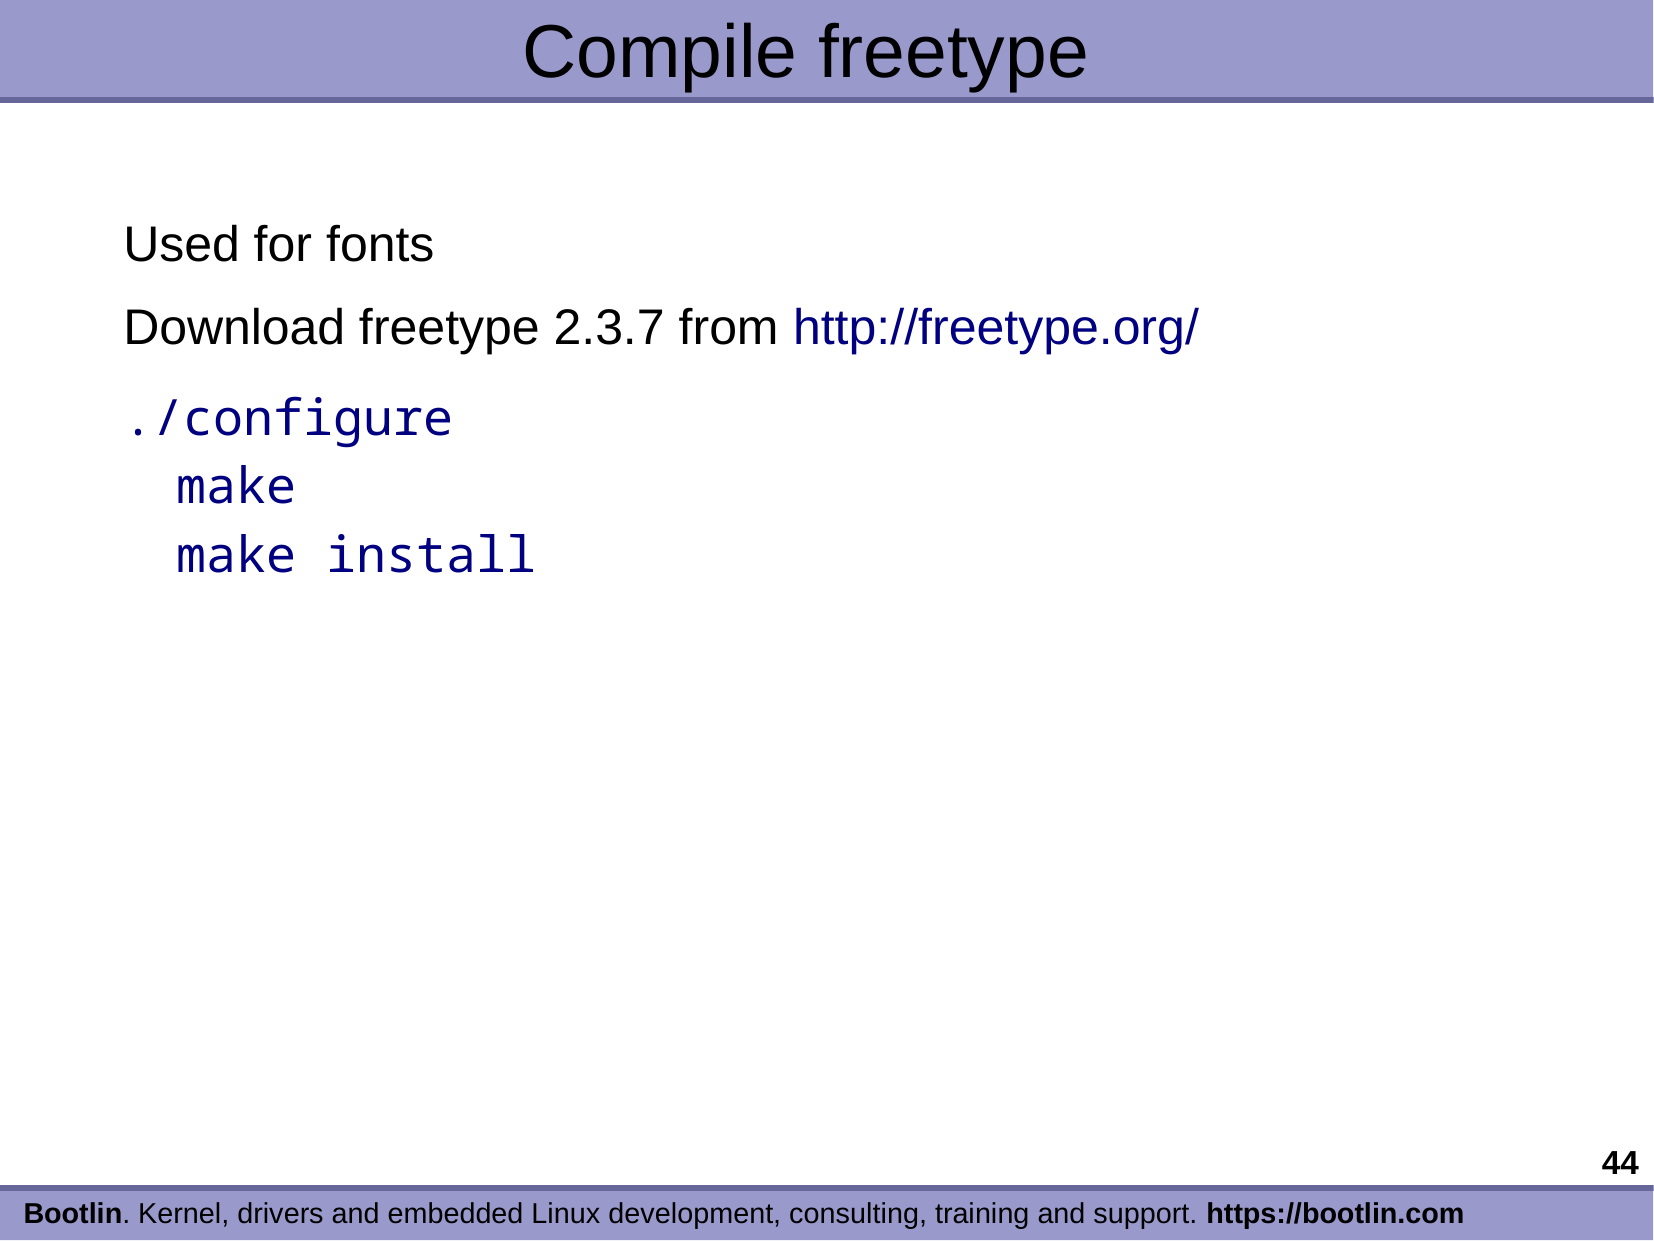

# Compile freetype
Used for fonts
Download freetype 2.3.7 from http://freetype.org/
./configure
make
make install